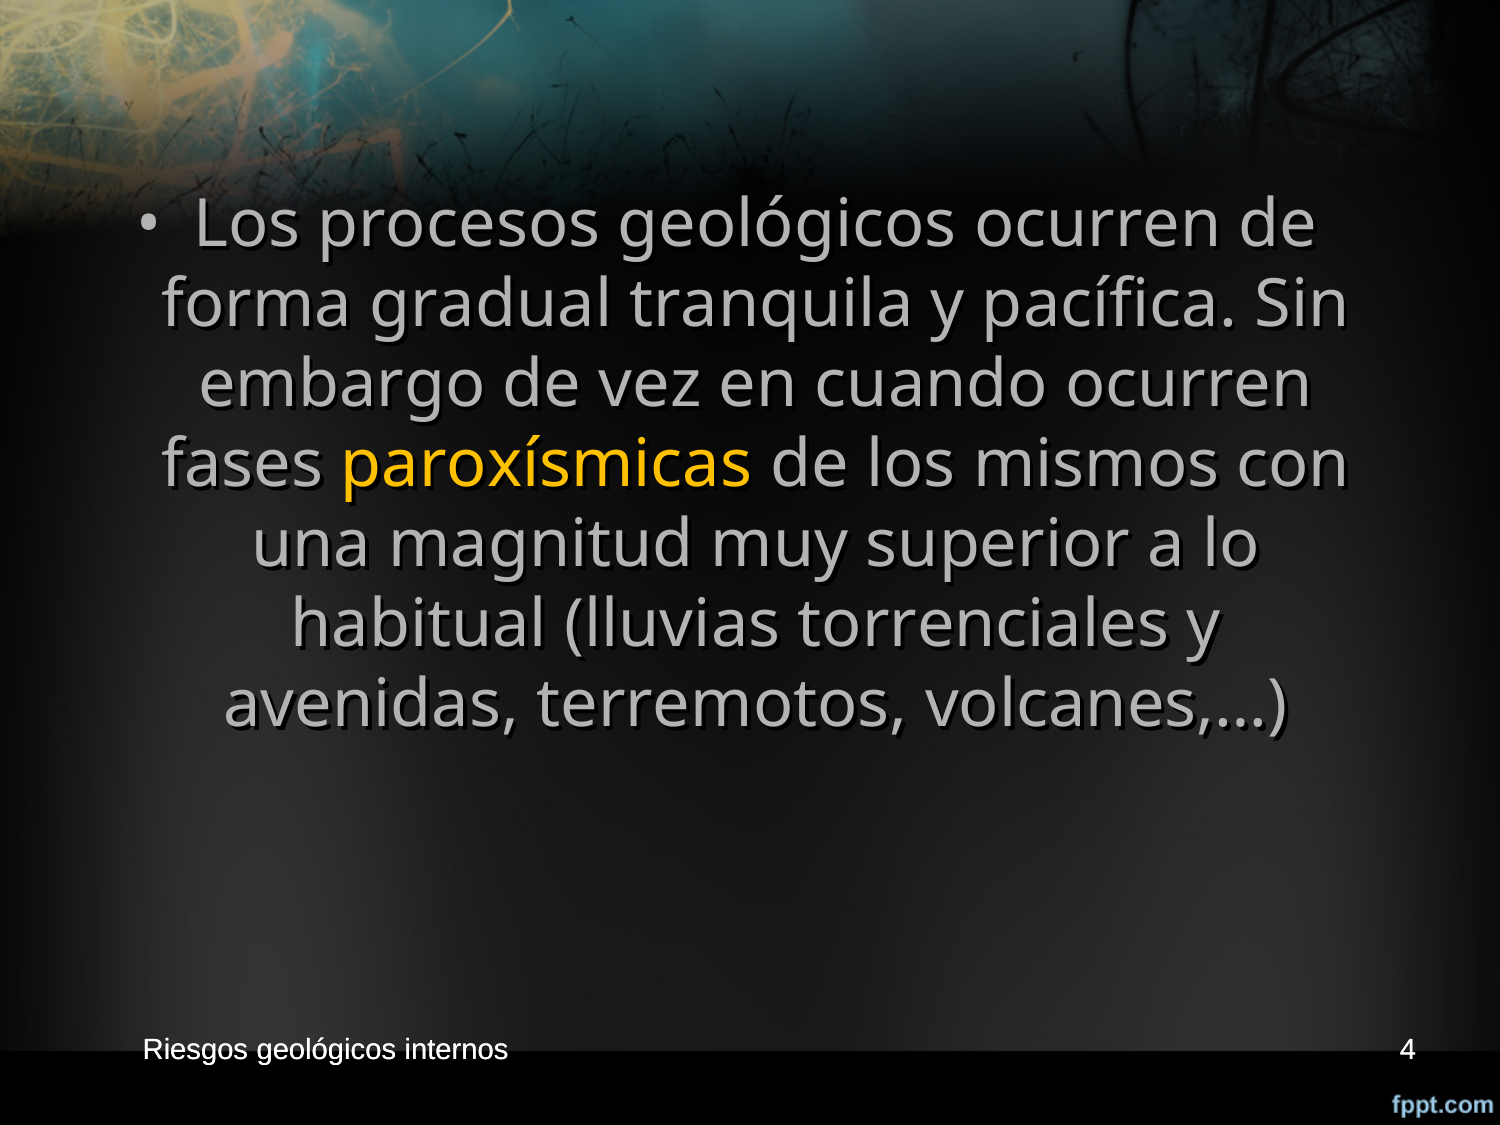

# Los procesos geológicos ocurren de forma gradual tranquila y pacífica. Sin embargo de vez en cuando ocurren fases paroxísmicas de los mismos con una magnitud muy superior a lo habitual (lluvias torrenciales y avenidas, terremotos, volcanes,…)
Riesgos geológicos internos
Riesgos geológicos internos